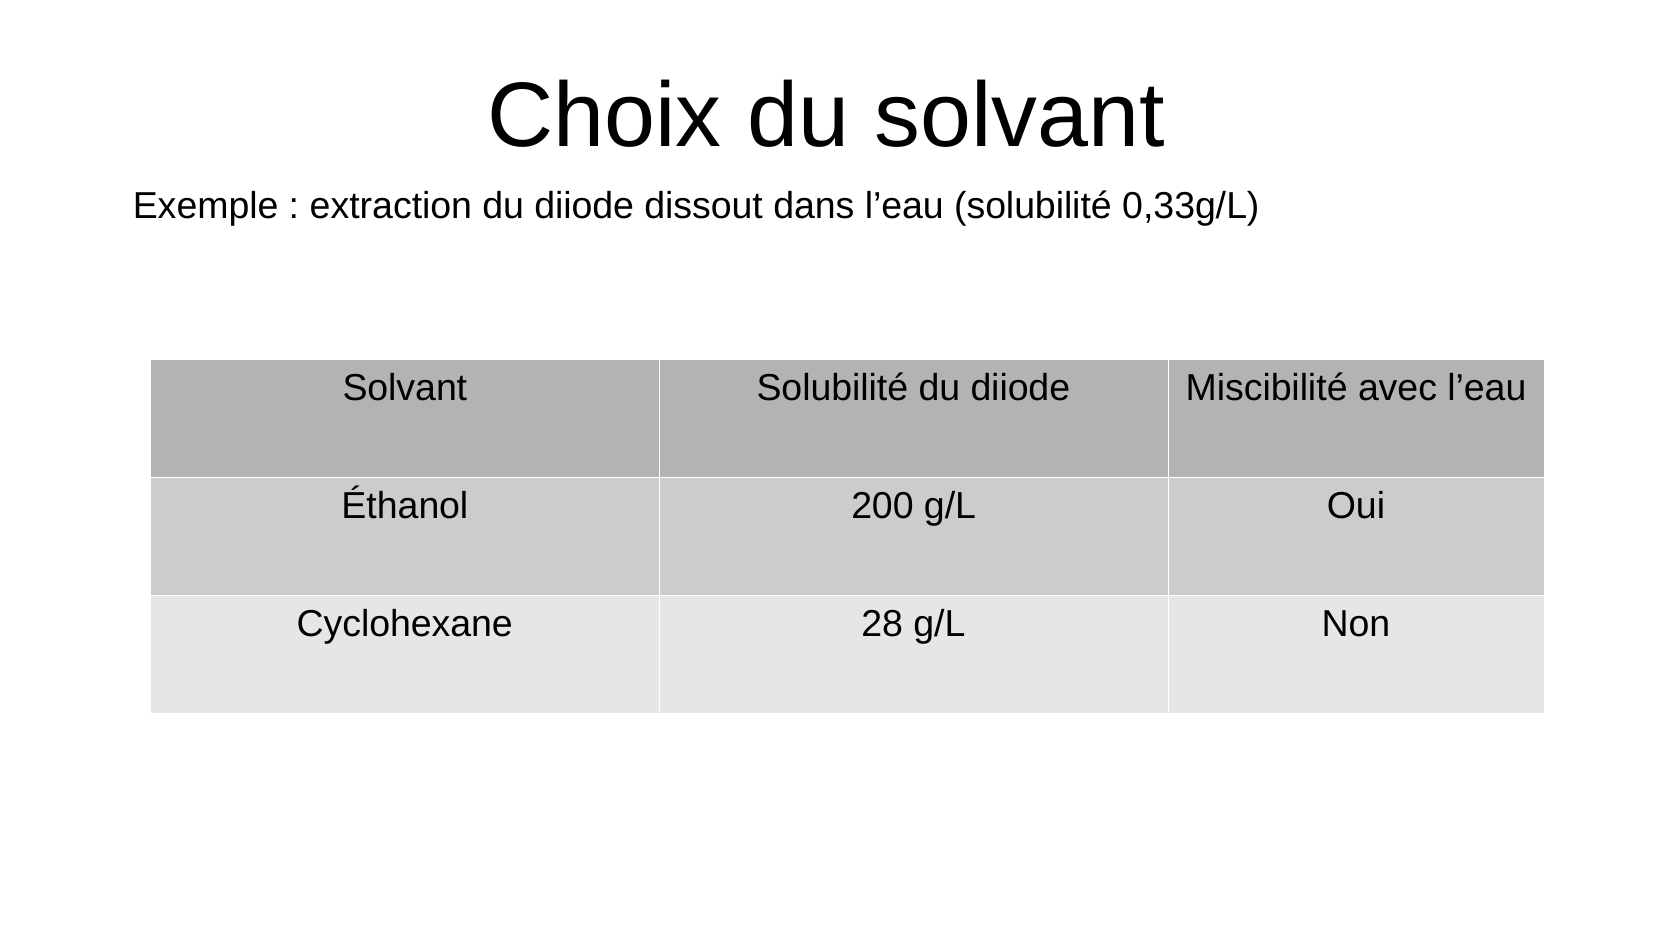

# Choix du solvant
Exemple : extraction du diiode dissout dans l’eau (solubilité 0,33g/L)
| Solvant | Solubilité du diiode | Miscibilité avec l’eau |
| --- | --- | --- |
| Éthanol | 200 g/L | Oui |
| Cyclohexane | 28 g/L | Non |